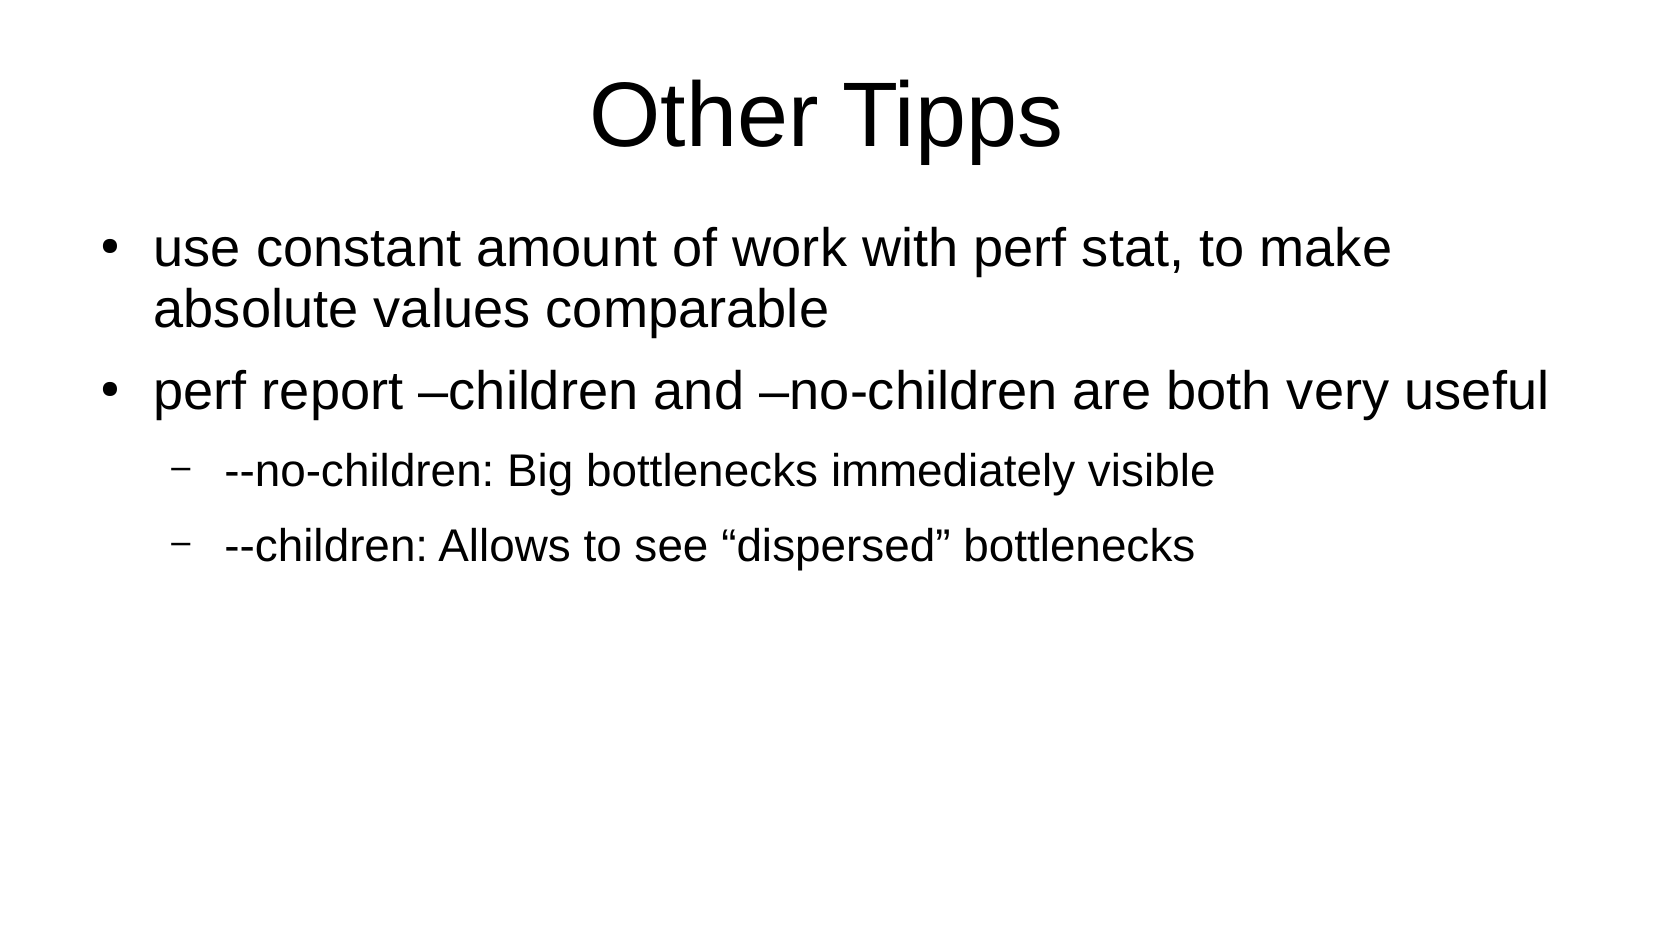

# Other Tipps
use constant amount of work with perf stat, to make absolute values comparable
perf report –children and –no-children are both very useful
--no-children: Big bottlenecks immediately visible
--children: Allows to see “dispersed” bottlenecks